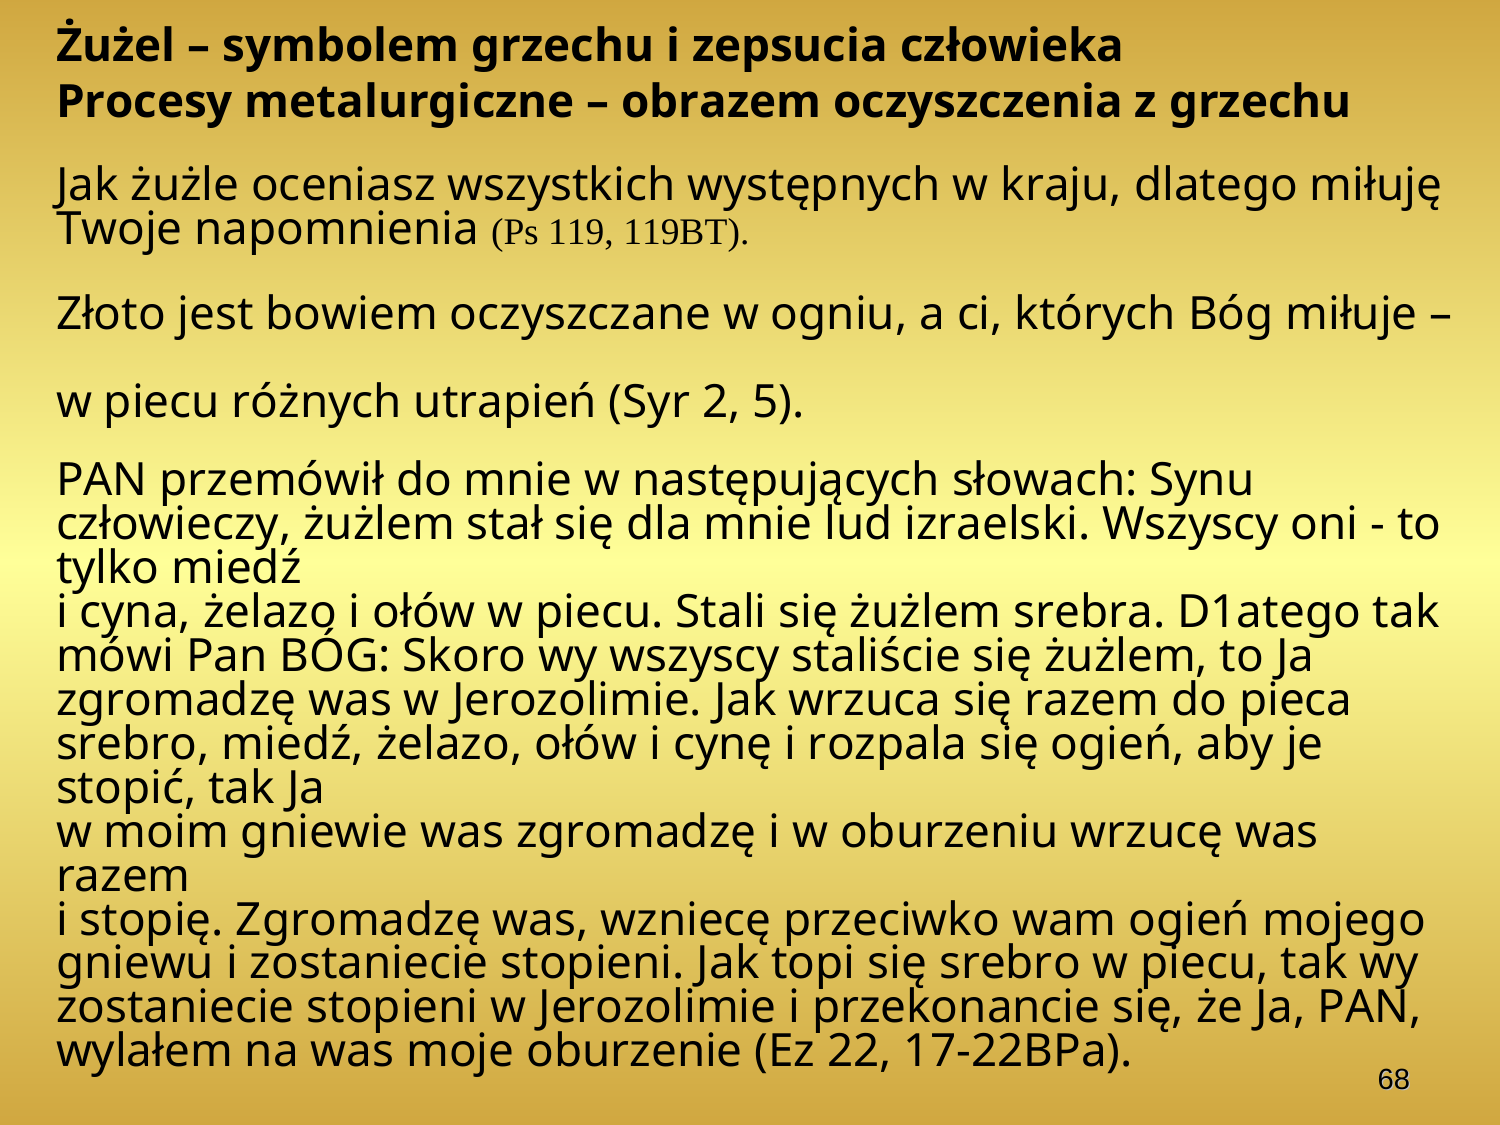

# Żużel – symbolem grzechu i zepsucia człowieka
Procesy metalurgiczne – obrazem oczyszczenia z grzechu
Jak żużle oceniasz wszystkich występnych w kraju, dlatego miłuję Twoje napomnienia (Ps 119, 119BT).
Złoto jest bowiem oczyszczane w ogniu, a ci, których Bóg miłuje –
w piecu różnych utrapień (Syr 2, 5).
PAN przemówił do mnie w następujących słowach: Synu człowieczy, żużlem stał się dla mnie lud izraelski. Wszyscy oni - to tylko miedź
i cyna, żelazo i ołów w piecu. Stali się żużlem srebra. D1atego tak mówi Pan BÓG: Skoro wy wszyscy staliście się żużlem, to Ja zgromadzę was w Jerozolimie. Jak wrzuca się razem do pieca srebro, miedź, żelazo, ołów i cynę i rozpala się ogień, aby je stopić, tak Ja
w moim gniewie was zgromadzę i w oburzeniu wrzucę was razem
i stopię. Zgromadzę was, wzniecę przeciwko wam ogień mojego gniewu i zostaniecie stopieni. Jak topi się srebro w piecu, tak wy zostaniecie stopieni w Jerozolimie i przekonancie się, że Ja, PAN, wylałem na was moje oburzenie (Ez 22, 17-22BPa).